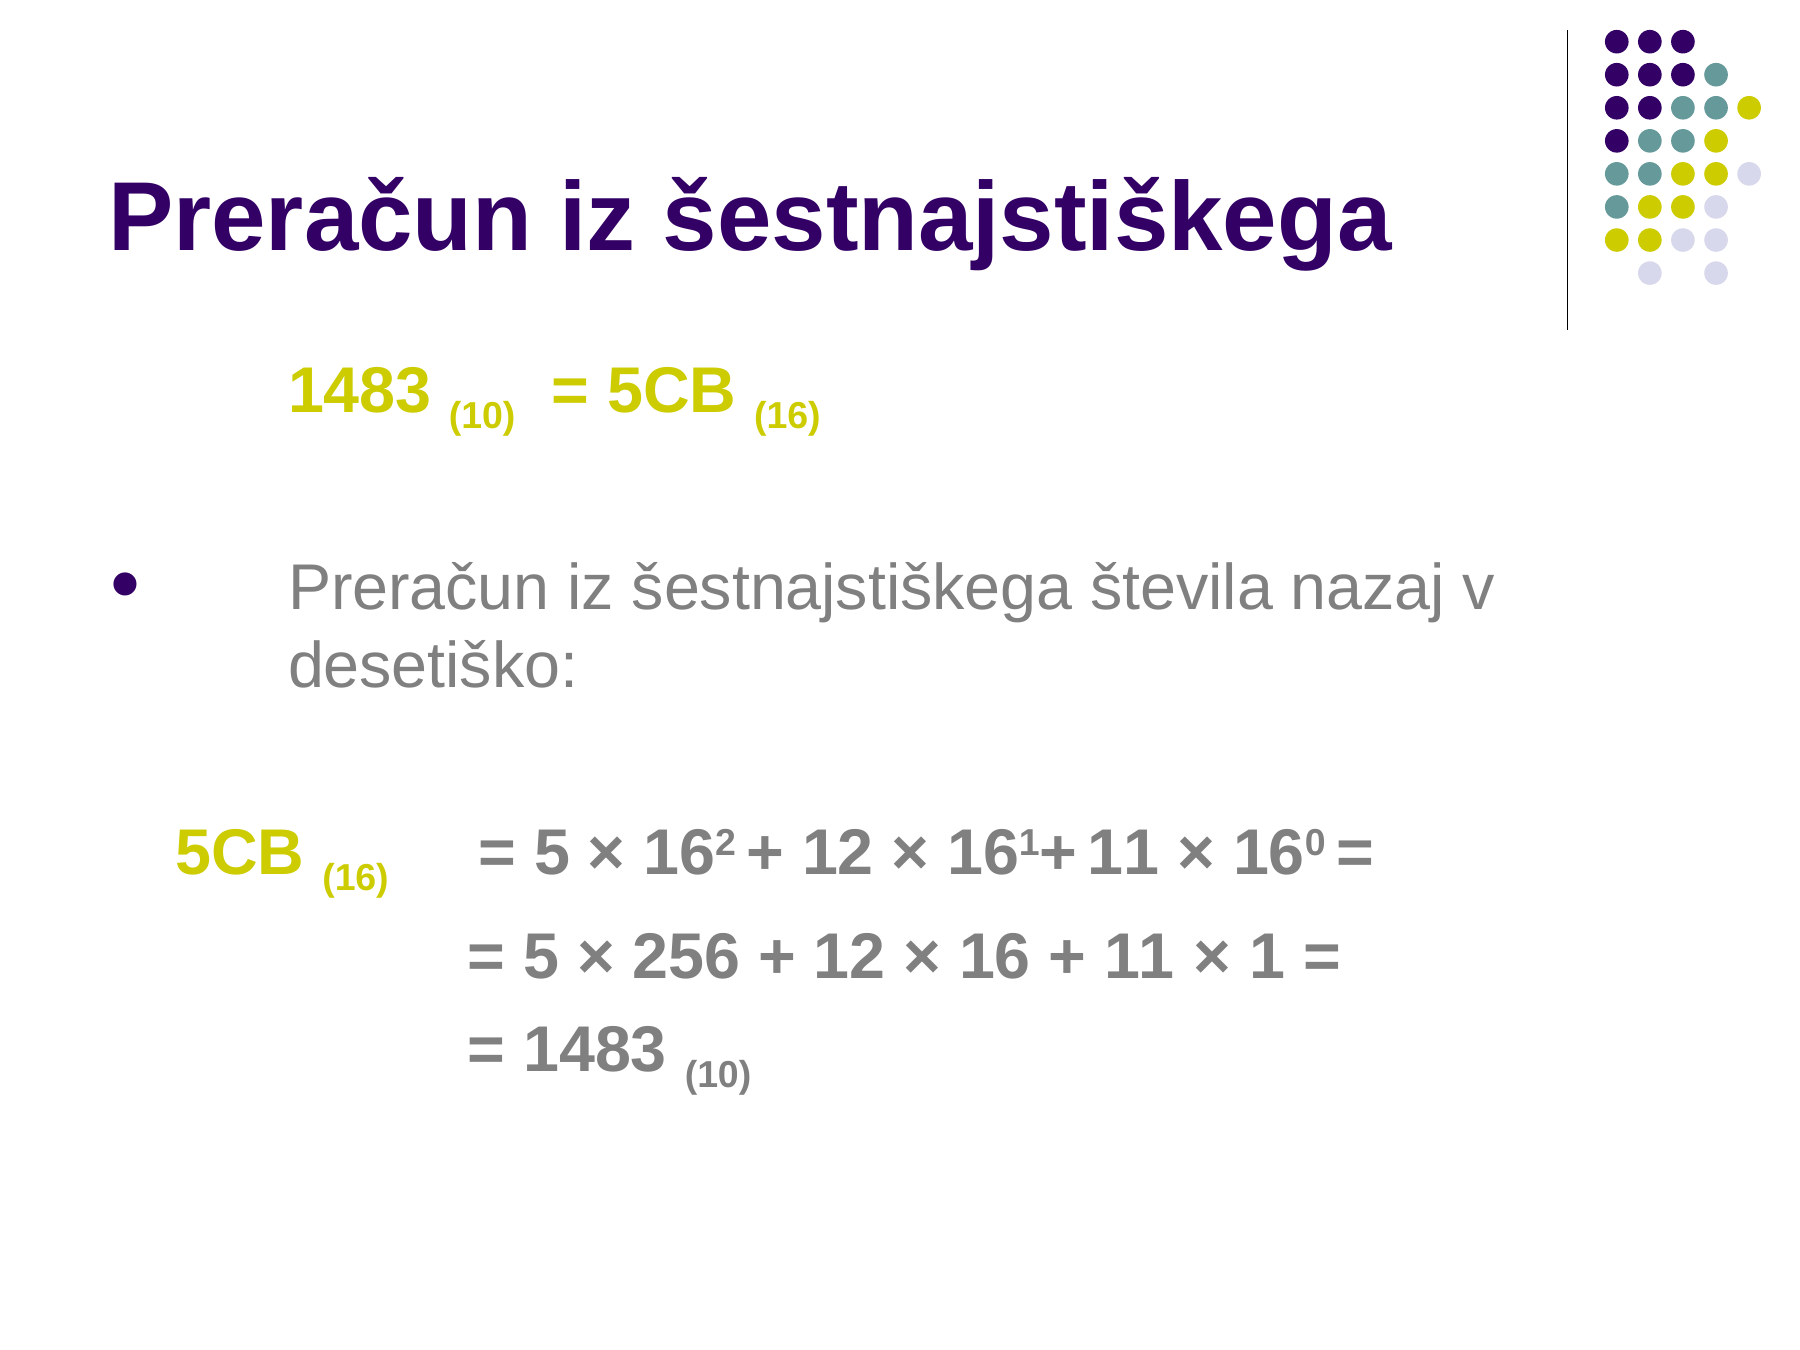

# Preračun iz šestnajstiškega
		1483 (10) = 5CB (16)
	Preračun iz šestnajstiškega števila nazaj v 		desetiško:
	5CB (16)	 = 5 × 162 + 12 × 161+ 11 × 160 =
			= 5 × 256 + 12 × 16 + 11 × 1 =
			= 1483 (10)